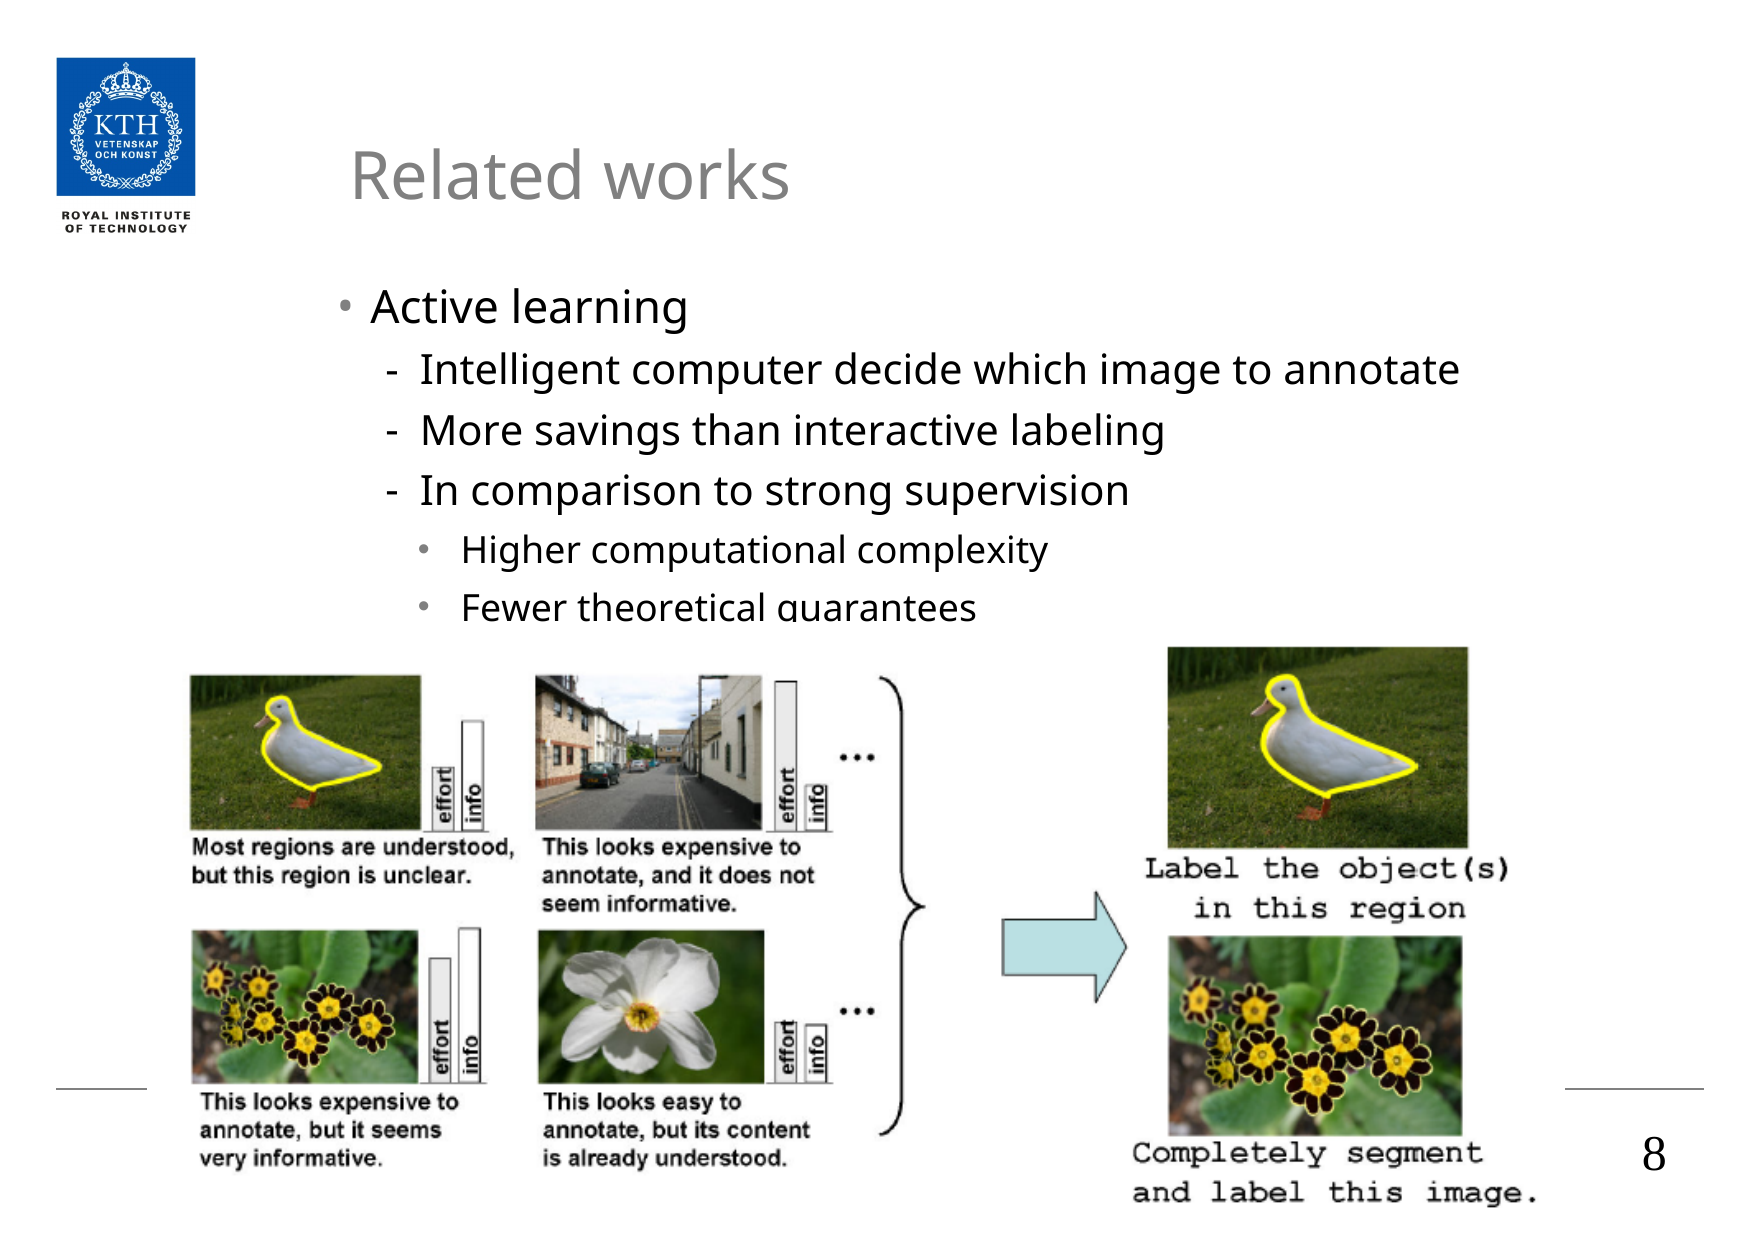

# Related works
Active learning
Intelligent computer decide which image to annotate
More savings than interactive labeling
In comparison to strong supervision
Higher computational complexity
Fewer theoretical guarantees
8